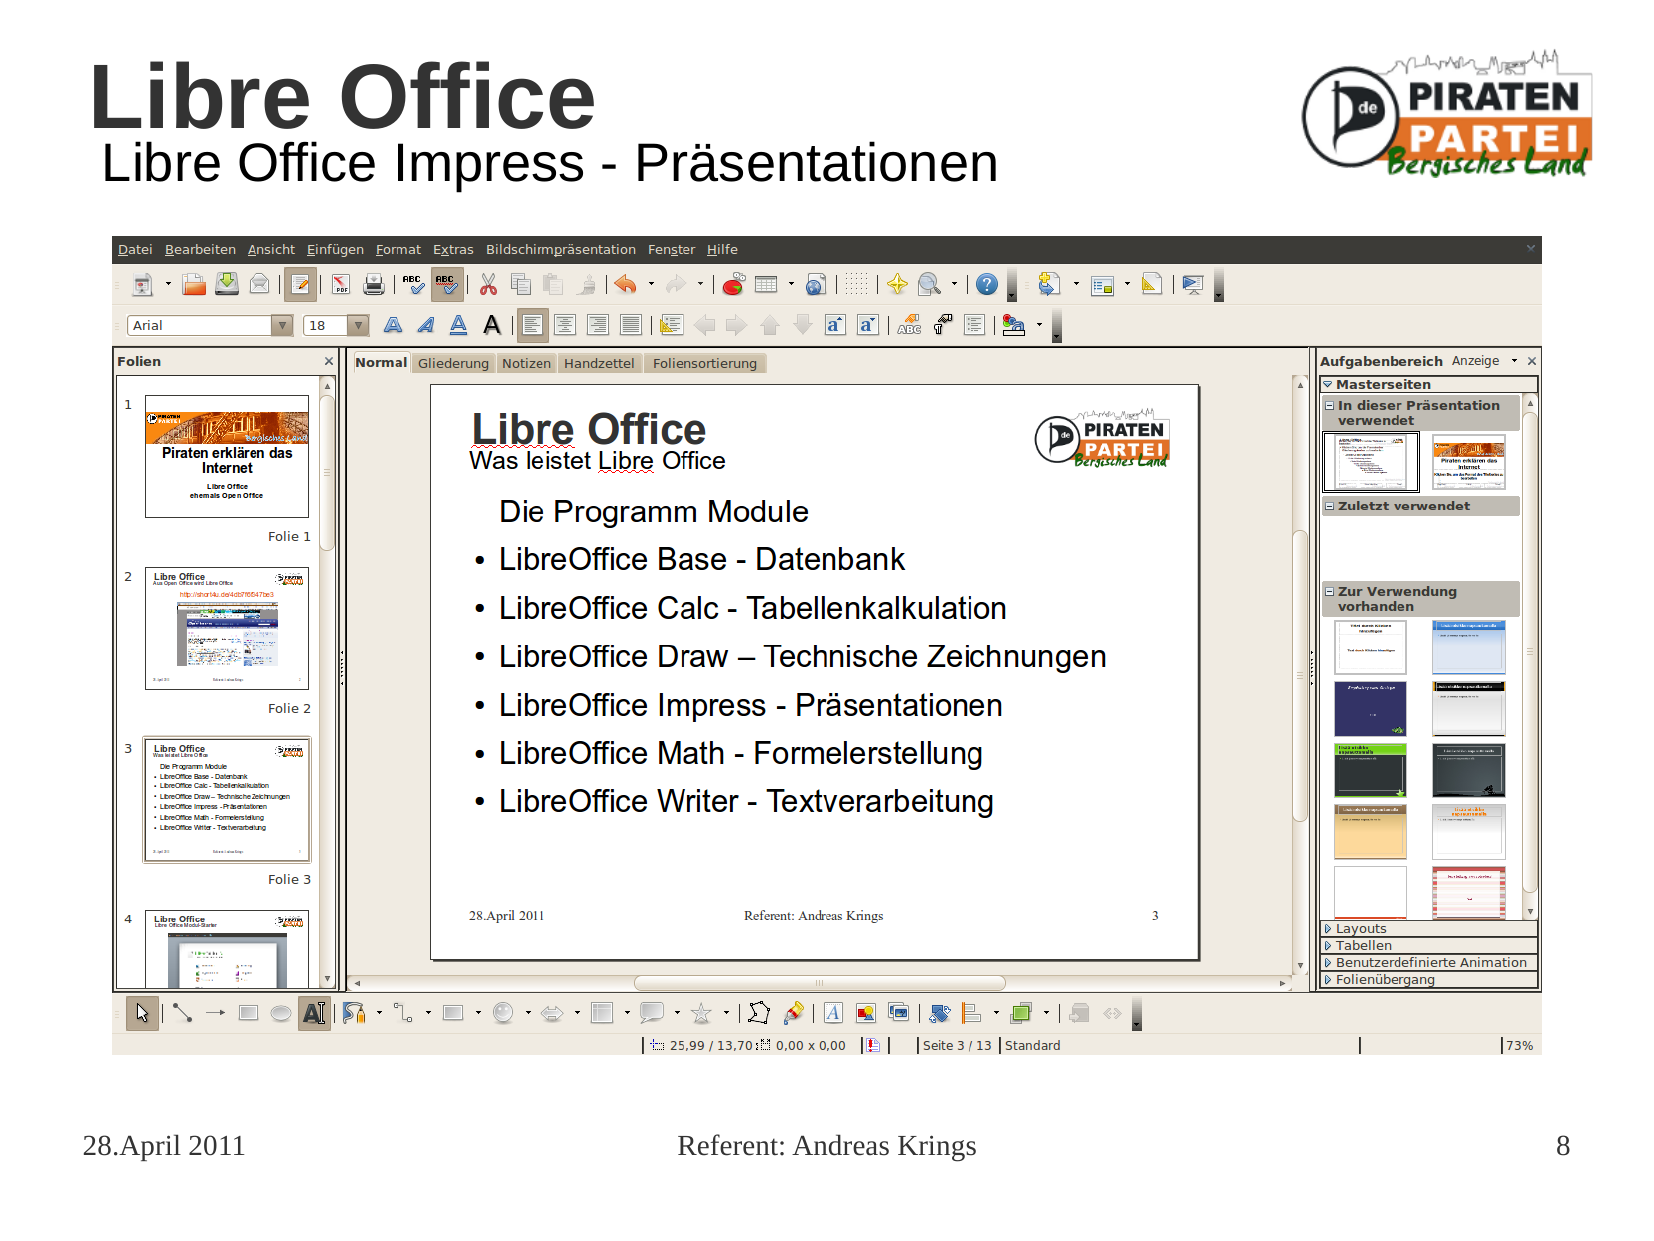

# Libre Office Impress - Präsentationen
8